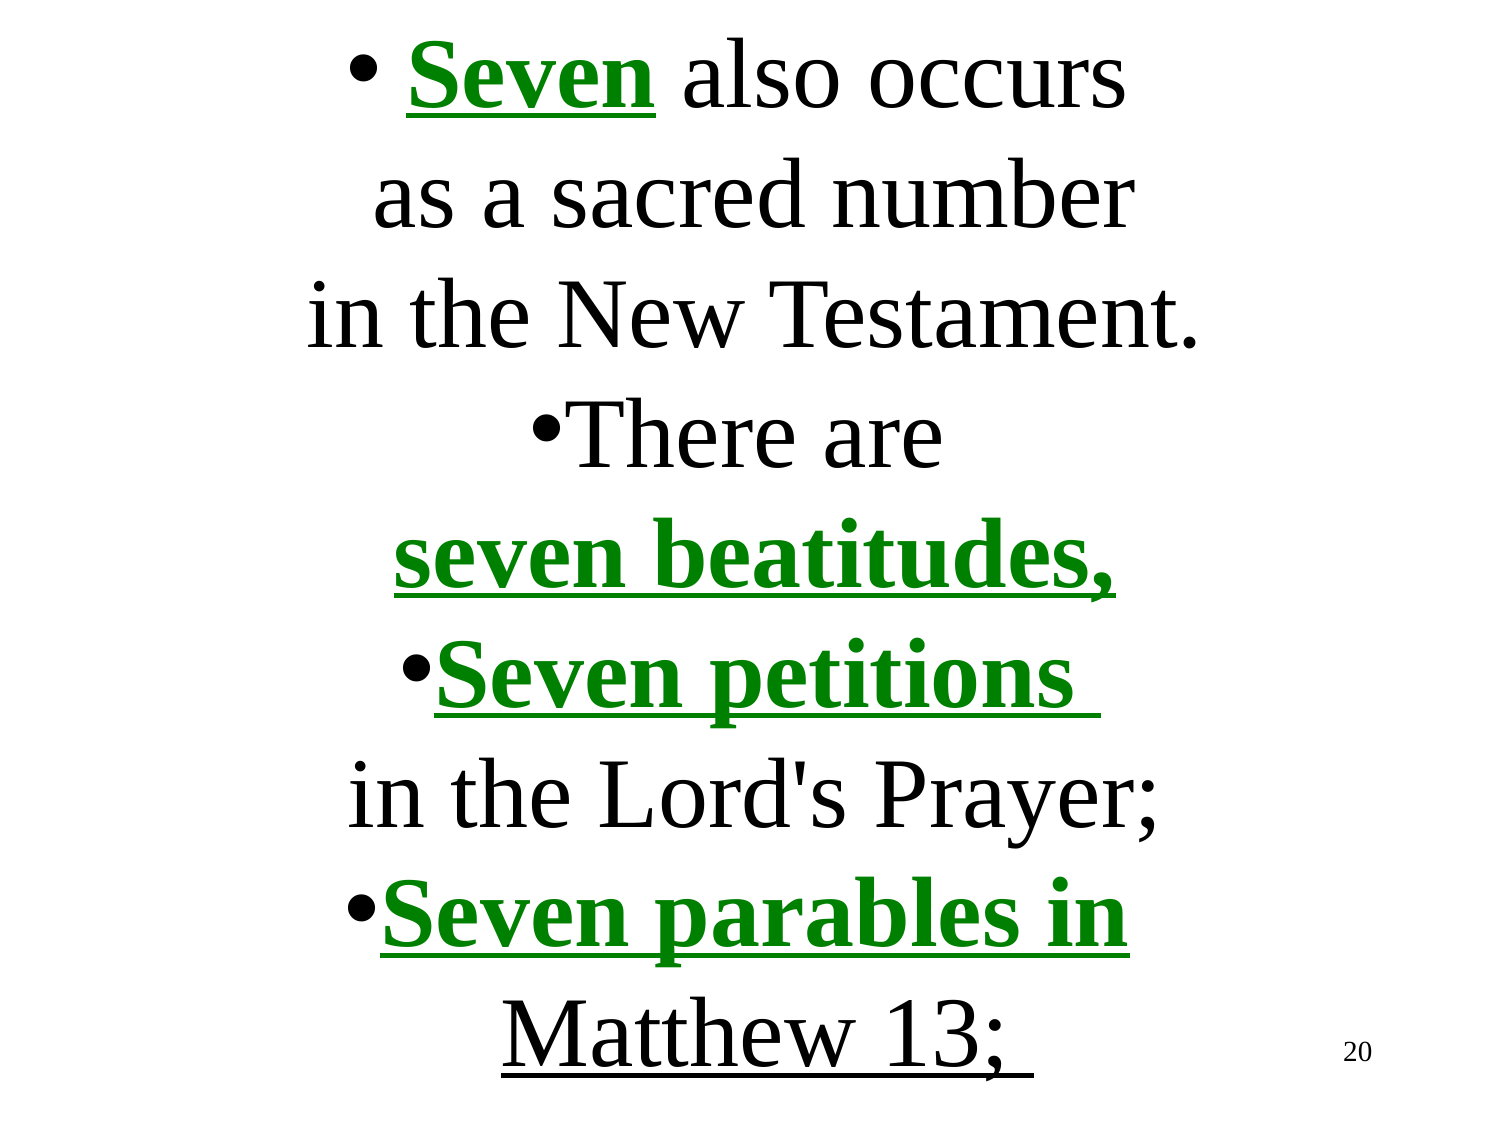

Seven also occurs
as a sacred number
in the New Testament.
There are
seven beatitudes,
Seven petitions
in the Lord's Prayer;
Seven parables in
Matthew 13;